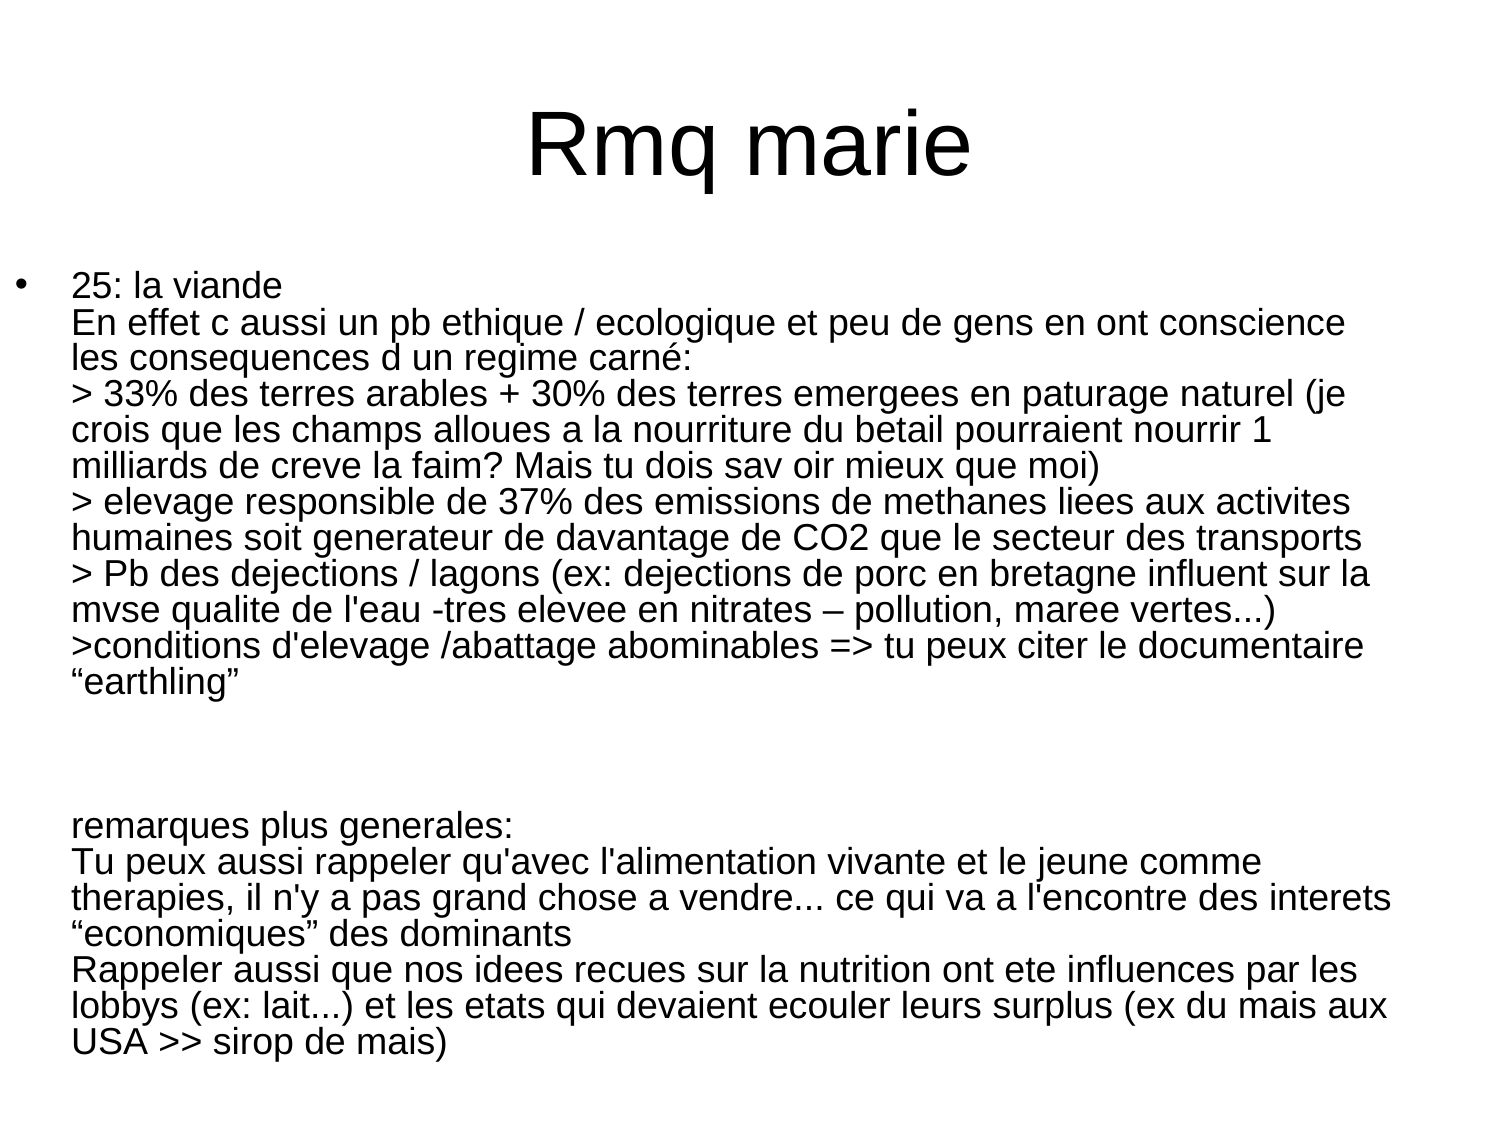

# Rmq marie
25: la viande
En effet c aussi un pb ethique / ecologique et peu de gens en ont conscience
les consequences d un regime carné:
> 33% des terres arables + 30% des terres emergees en paturage naturel (je crois que les champs alloues a la nourriture du betail pourraient nourrir 1 milliards de creve la faim? Mais tu dois sav oir mieux que moi)
> elevage responsible de 37% des emissions de methanes liees aux activites humaines soit generateur de davantage de CO2 que le secteur des transports
> Pb des dejections / lagons (ex: dejections de porc en bretagne influent sur la mvse qualite de l'eau -tres elevee en nitrates – pollution, maree vertes...)
>conditions d'elevage /abattage abominables => tu peux citer le documentaire “earthling”
remarques plus generales:
Tu peux aussi rappeler qu'avec l'alimentation vivante et le jeune comme therapies, il n'y a pas grand chose a vendre... ce qui va a l'encontre des interets “economiques” des dominants
Rappeler aussi que nos idees recues sur la nutrition ont ete influences par les lobbys (ex: lait...) et les etats qui devaient ecouler leurs surplus (ex du mais aux USA >> sirop de mais)